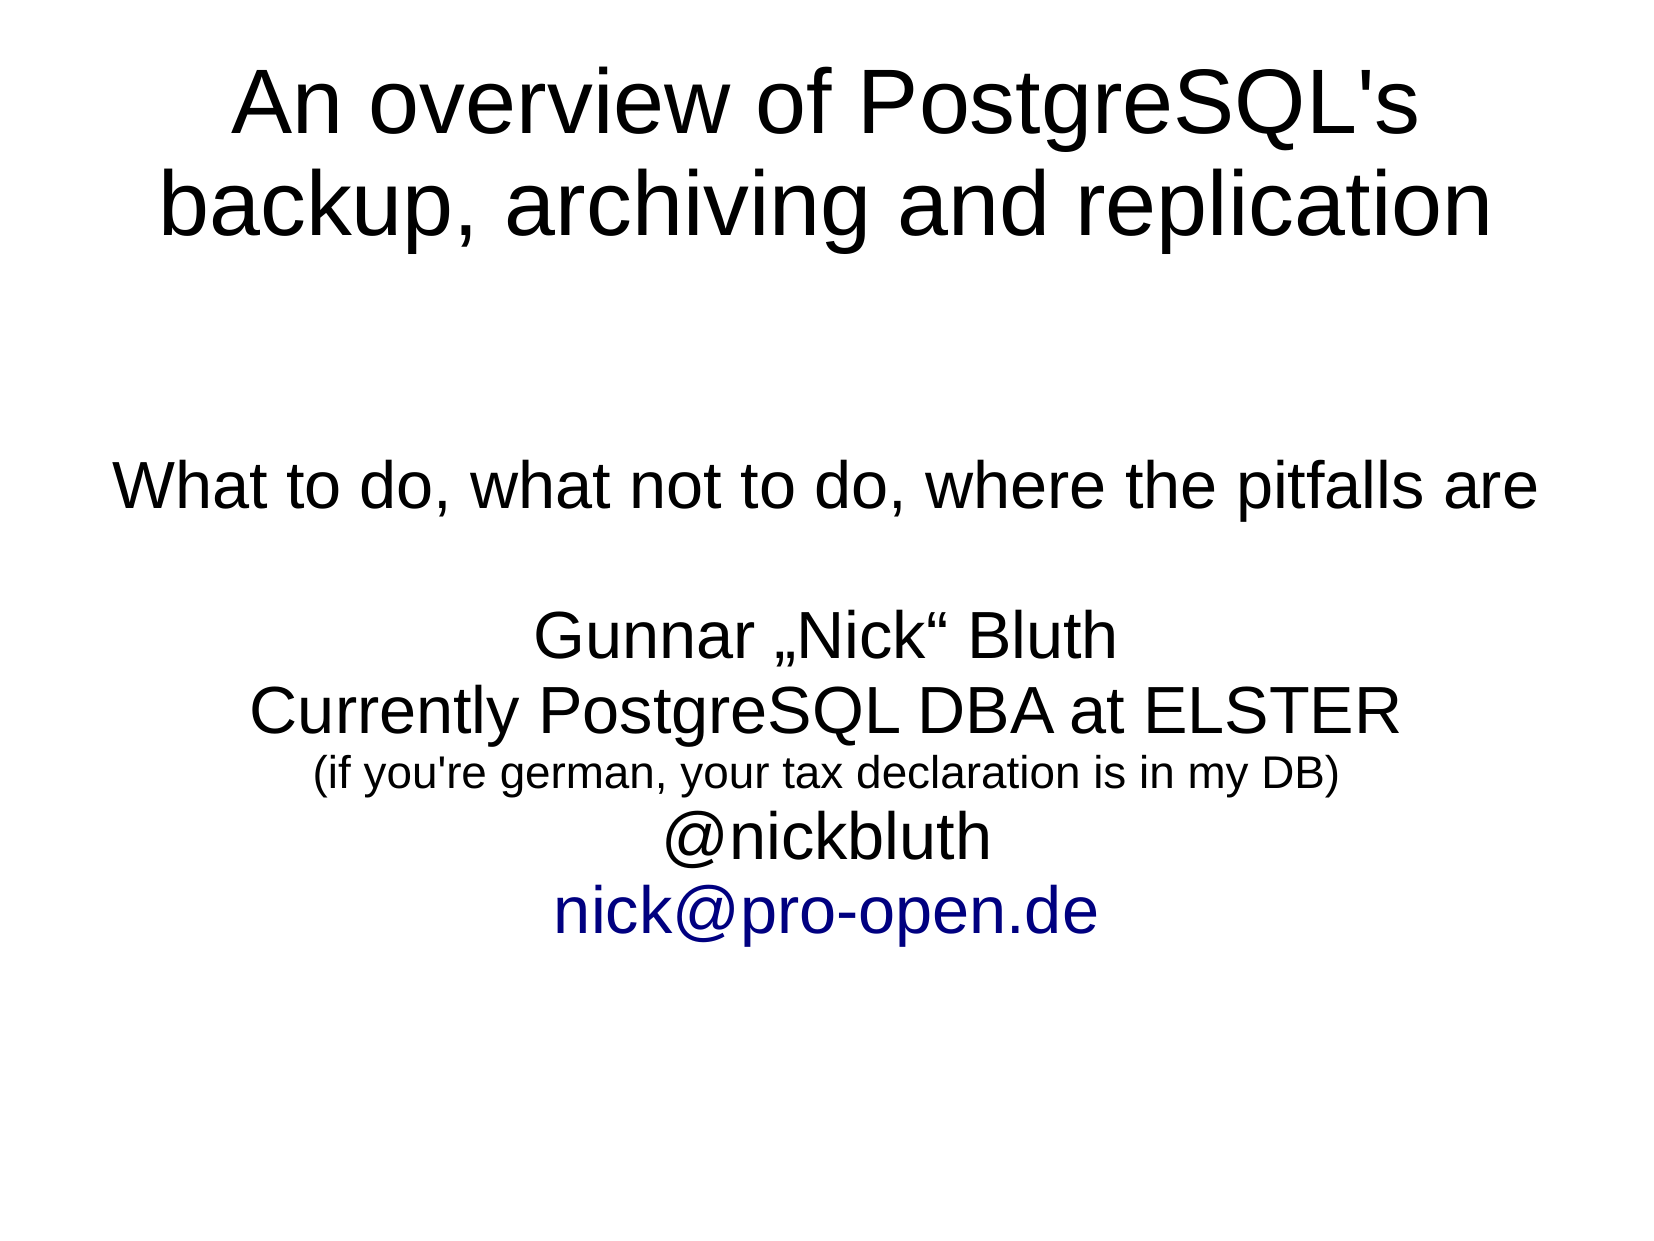

# An overview of PostgreSQL's backup, archiving and replication
What to do, what not to do, where the pitfalls are
Gunnar „Nick“ Bluth
Currently PostgreSQL DBA at ELSTER
(if you're german, your tax declaration is in my DB)
@nickbluth
nick@pro-open.de